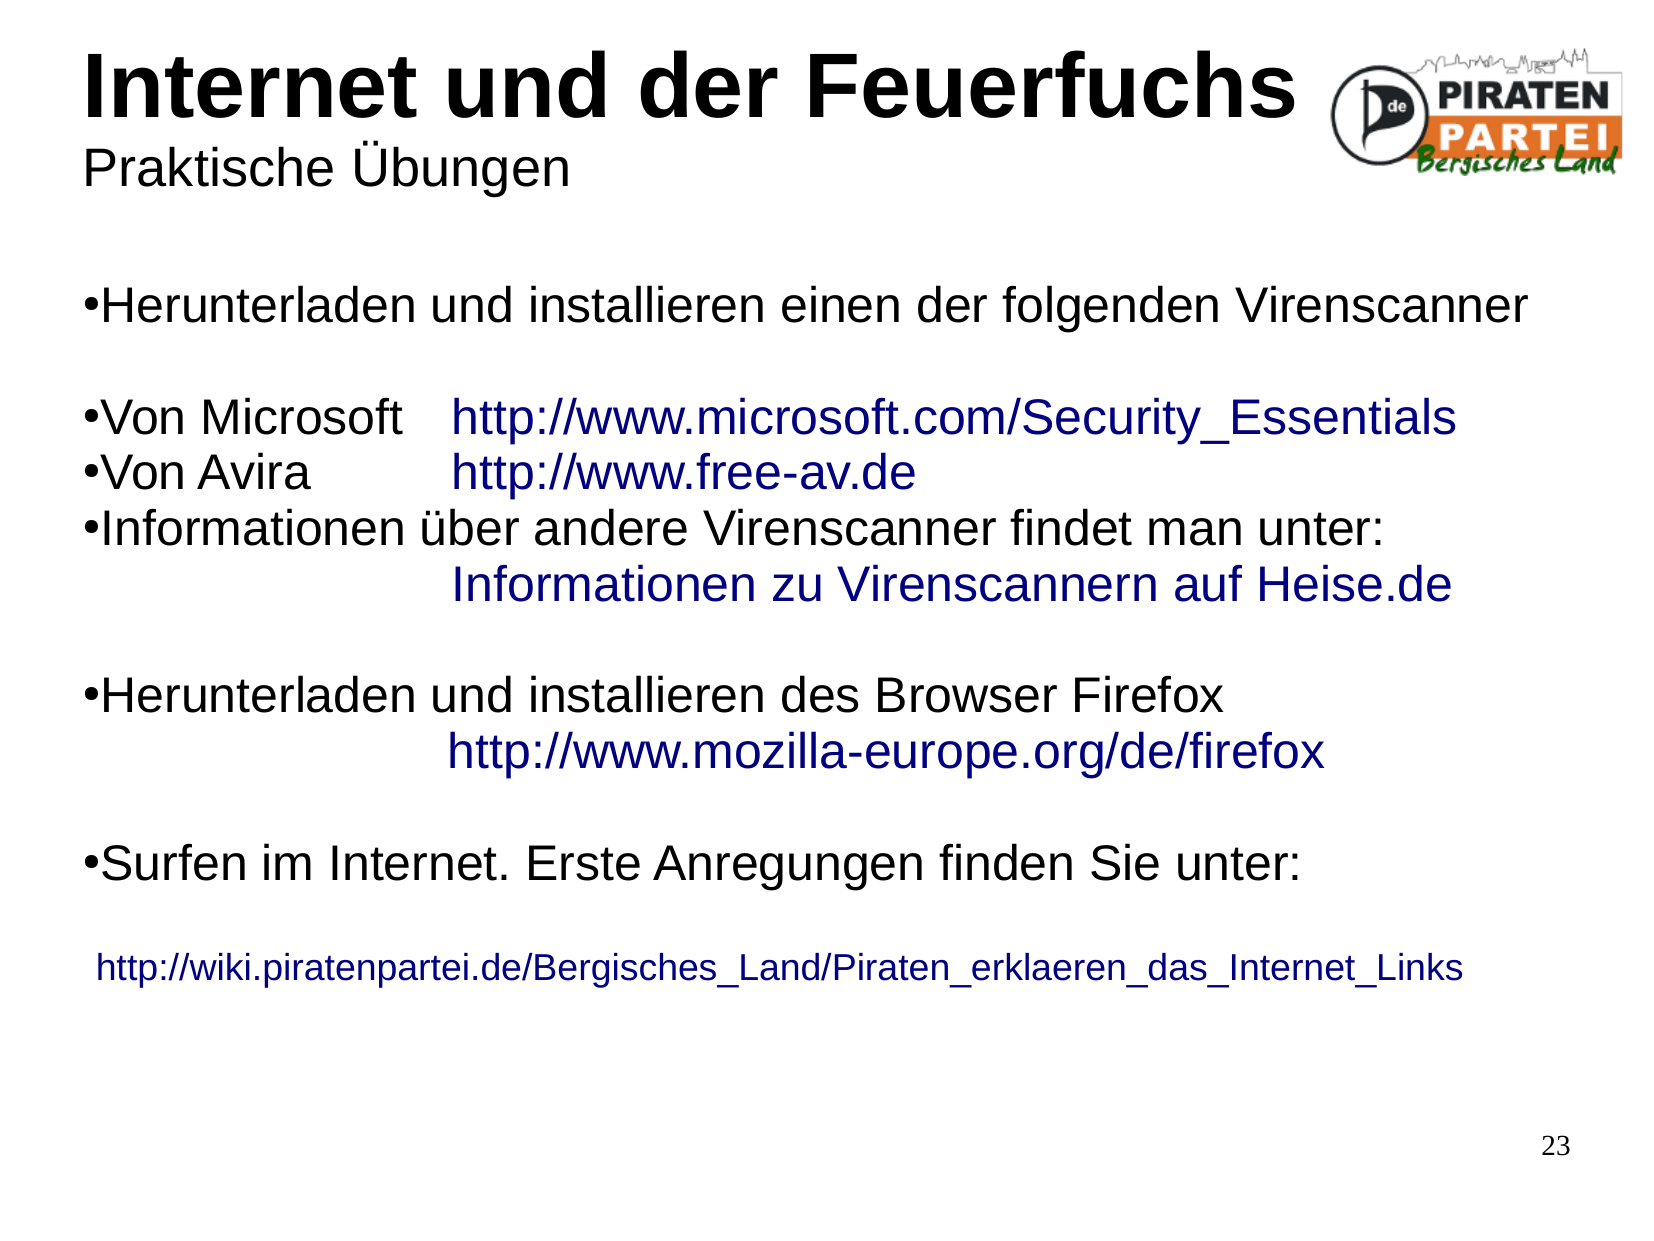

# Internet und der Feuerfuchs Praktische Übungen
Herunterladen und installieren einen der folgenden Virenscanner
Von Microsoft 	http://www.microsoft.com/Security_Essentials
Von Avira 		http://www.free-av.de
Informationen über andere Virenscanner findet man unter:
					Informationen zu Virenscannern auf Heise.de
Herunterladen und installieren des Browser Firefox
				 http://www.mozilla-europe.org/de/firefox
Surfen im Internet. Erste Anregungen finden Sie unter:
http://wiki.piratenpartei.de/Bergisches_Land/Piraten_erklaeren_das_Internet_Links
23